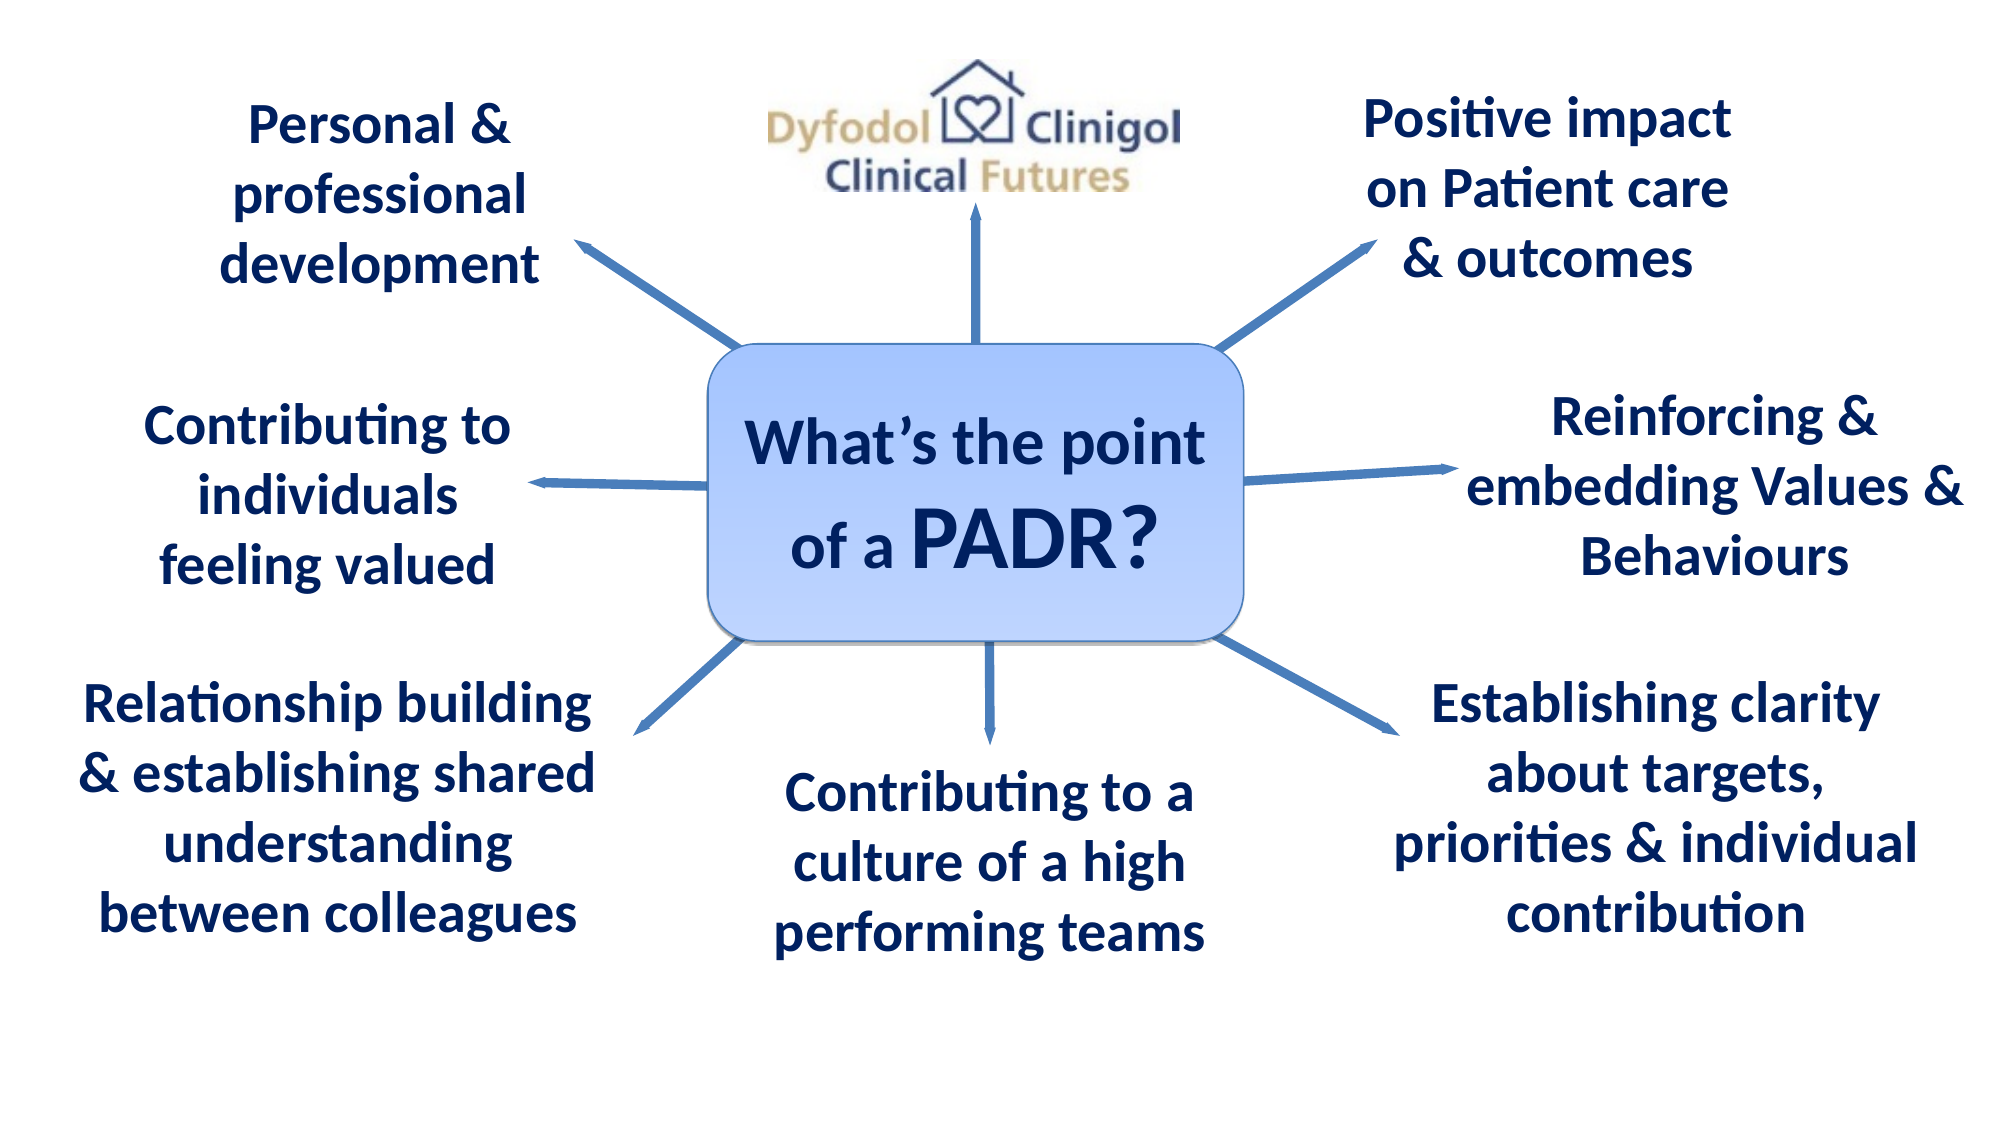

Positive impact on Patient care & outcomes
Personal & professional development
What’s the point of a PADR?
Reinforcing & embedding Values & Behaviours
Contributing to individuals feeling valued
Relationship building & establishing shared understanding between colleagues
Establishing clarity about targets, priorities & individual contribution
Contributing to a culture of a high performing teams